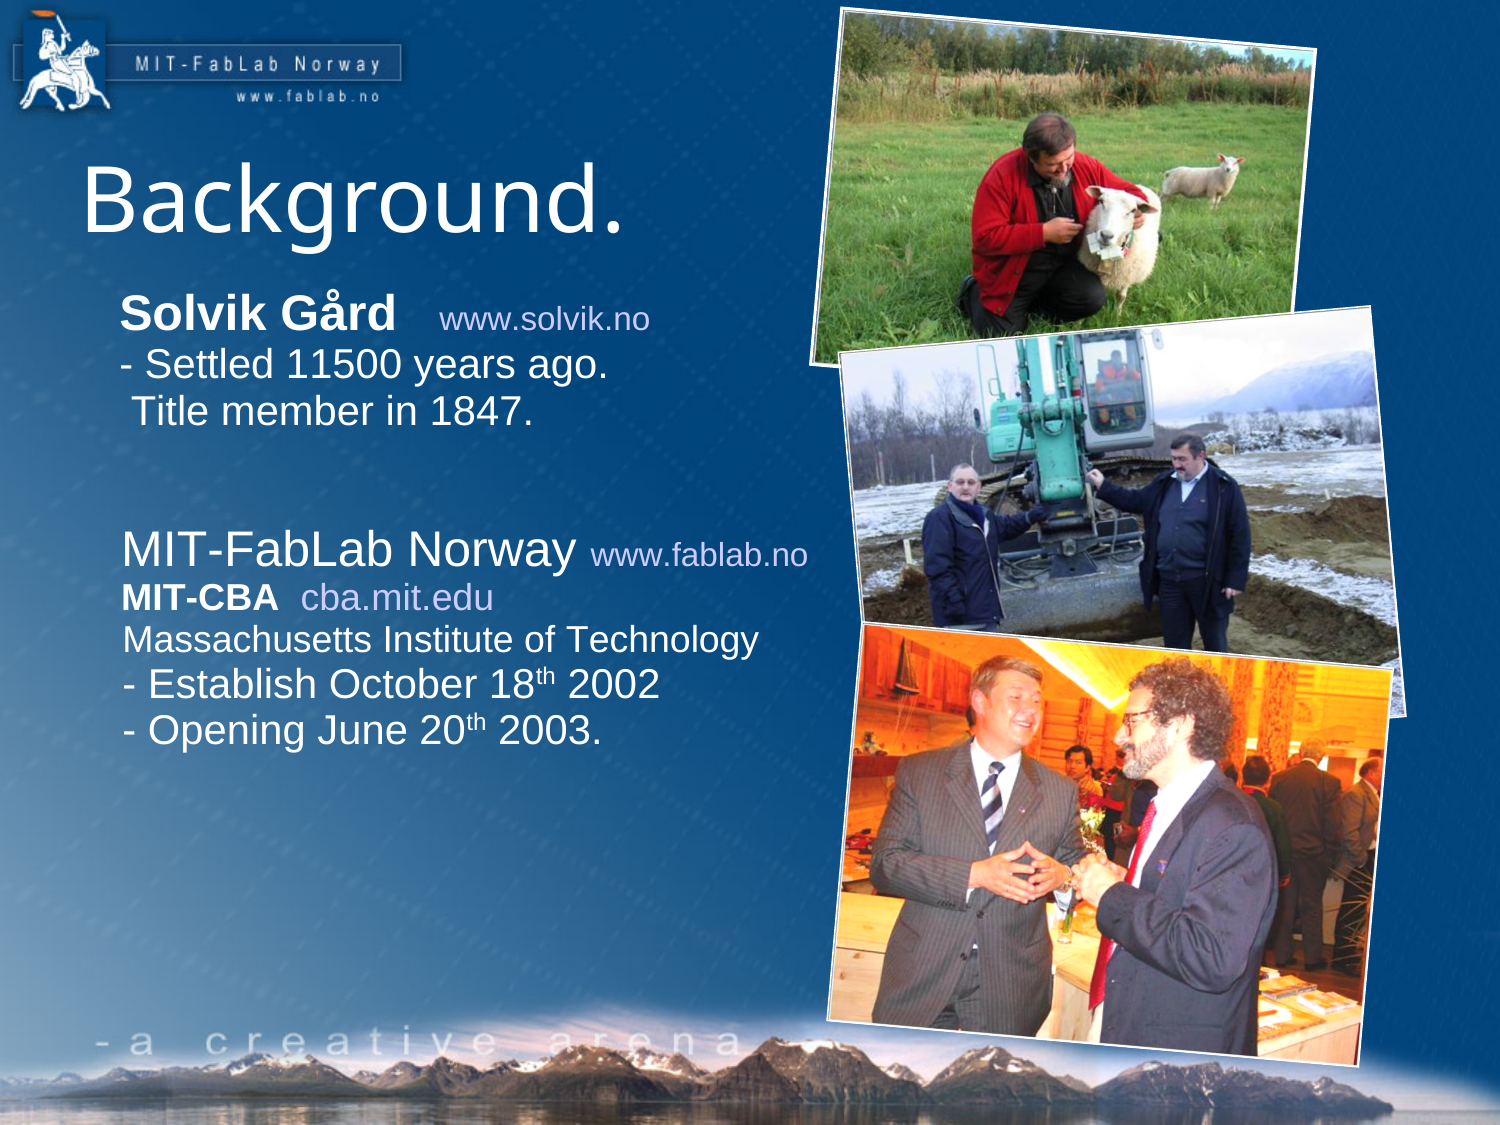

# Background.
Solvik Gård www.solvik.no
- Settled 11500 years ago.
 Title member in 1847.
	MIT-FabLab Norway www.fablab.no
	MIT-CBA cba.mit.edu
Massachusetts Institute of Technology
- Establish October 18th 2002
- Opening June 20th 2003.